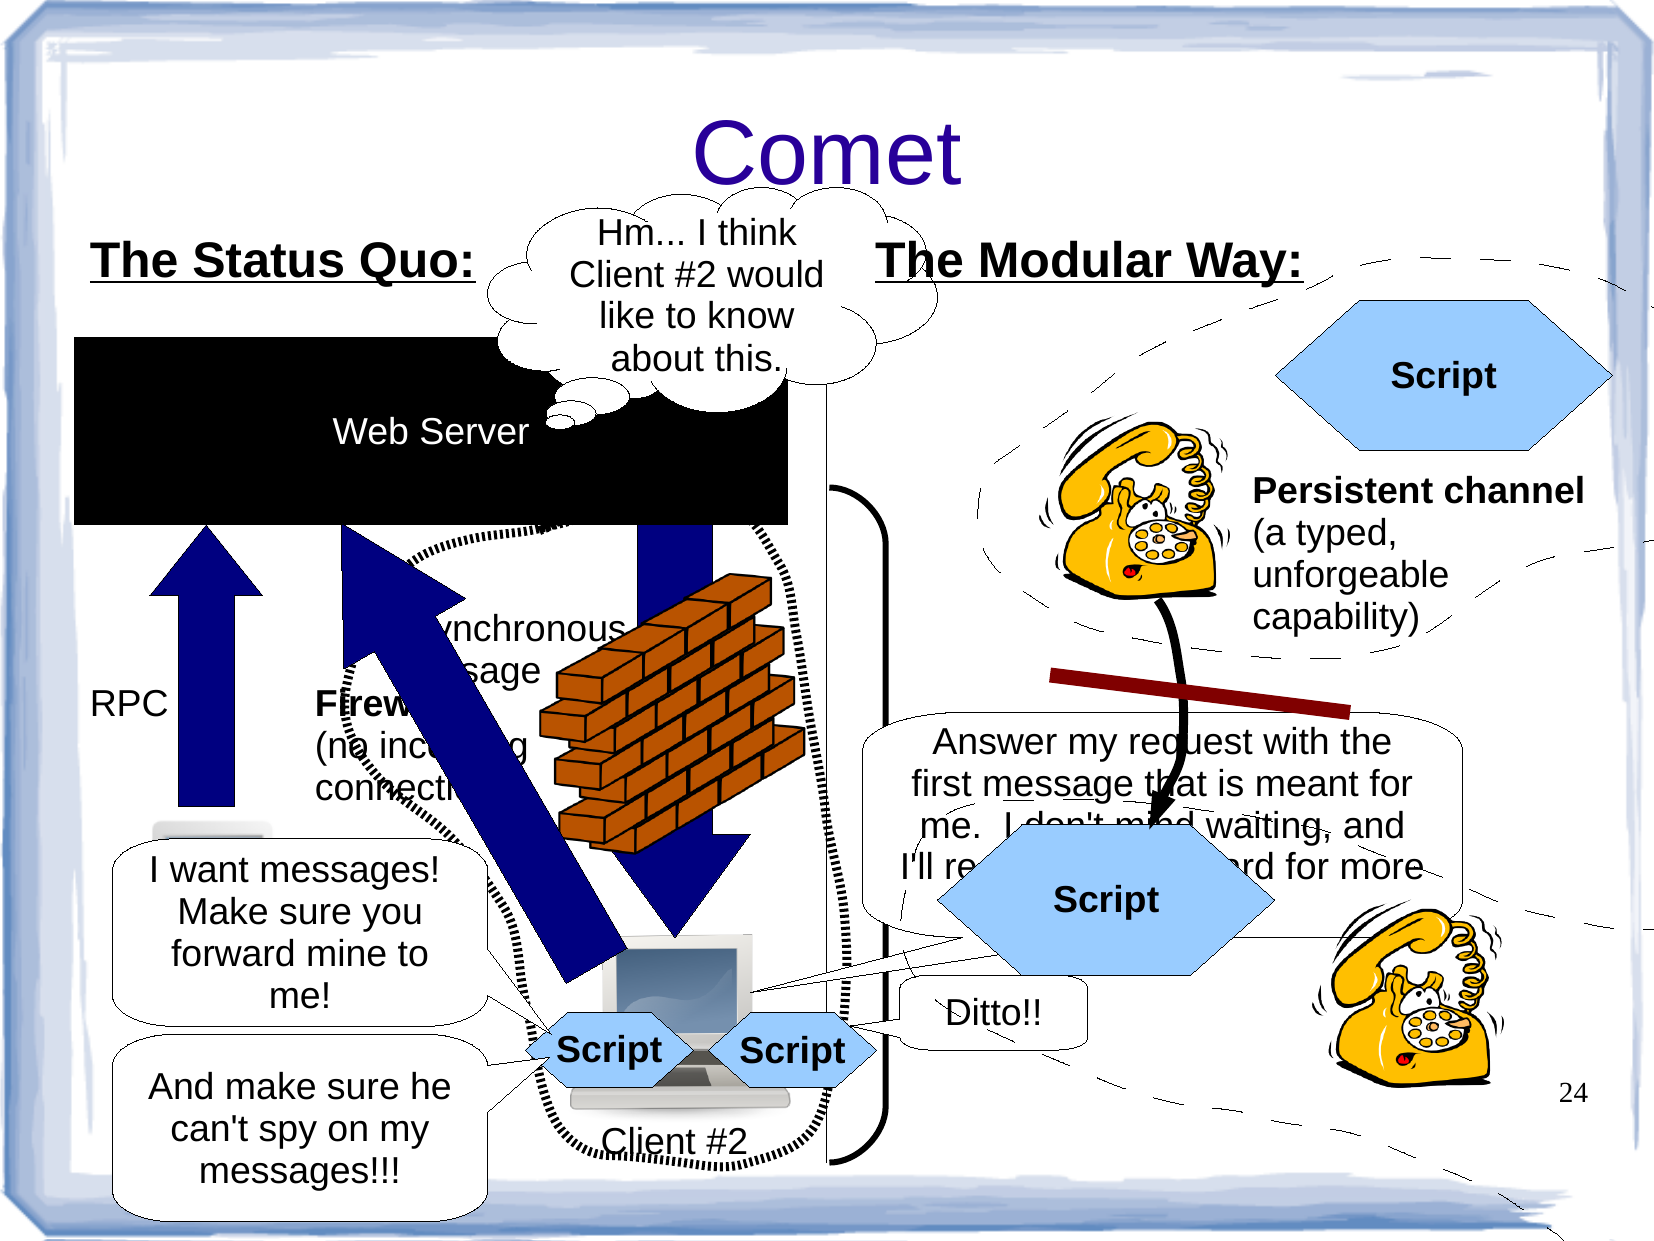

# Comet
Hm... I think Client #2 would like to know about this.
The Status Quo:
The Modular Way:
Script
Persistent channel (a typed, unforgeable capability)
Script
Web Server
Fantasy World
RPC
Asynchronous Message
Firewall
(no incoming connections)
Answer my request with the first message that is meant for me. I don't mind waiting, and I'll reconnect afterward for more messages.
I want messages! Make sure you forward mine to me!
Ditto!!
Script
Script
Client #1
And make sure he can't spy on my messages!!!
24
Client #2